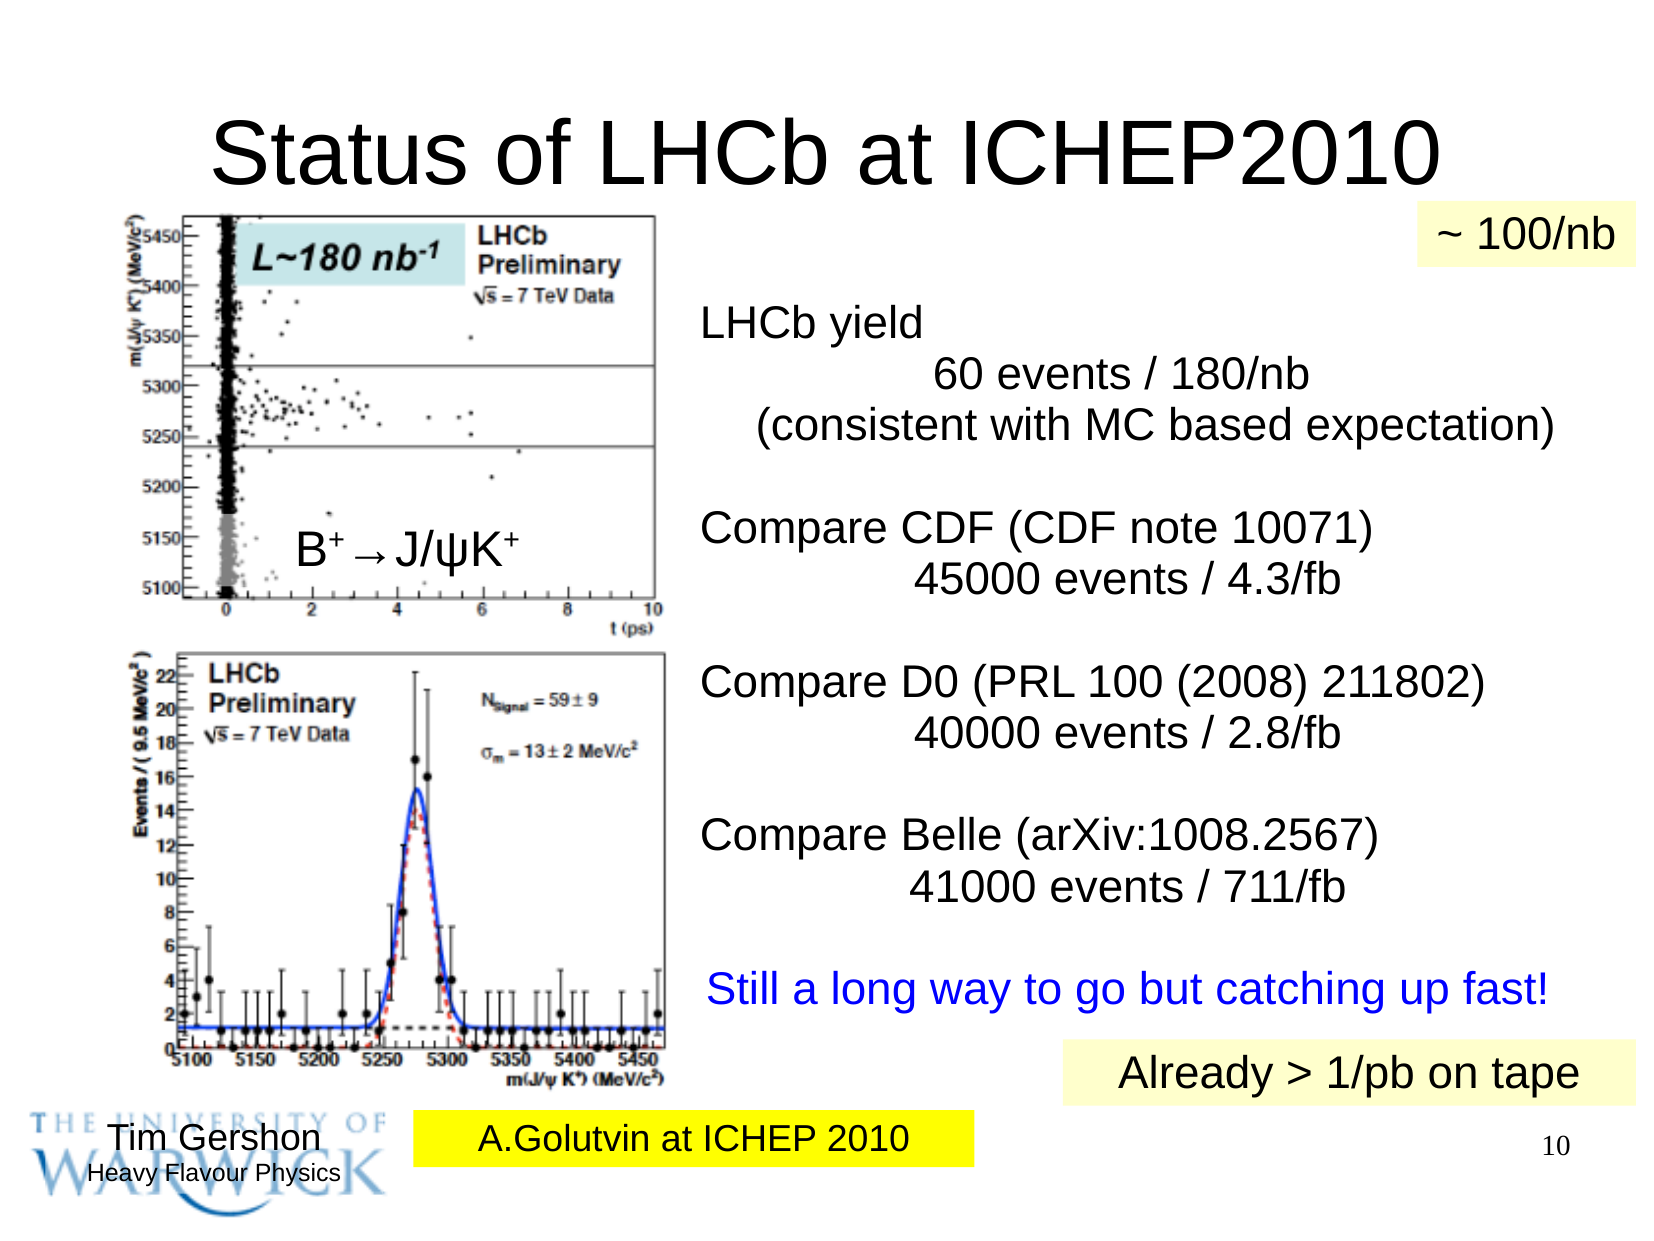

# Status of LHCb at ICHEP2010
~ 100/nb
LHCb yield
60 events / 180/nb
(consistent with MC based expectation)
Compare CDF (CDF note 10071)
45000 events / 4.3/fb
Compare D0 (PRL 100 (2008) 211802)
40000 events / 2.8/fb
Compare Belle (arXiv:1008.2567)
41000 events / 711/fb
Still a long way to go but catching up fast!
B+→J/ψK+
Already > 1/pb on tape
Tim Gershon
Heavy Flavour Physics
A.Golutvin at ICHEP 2010
10